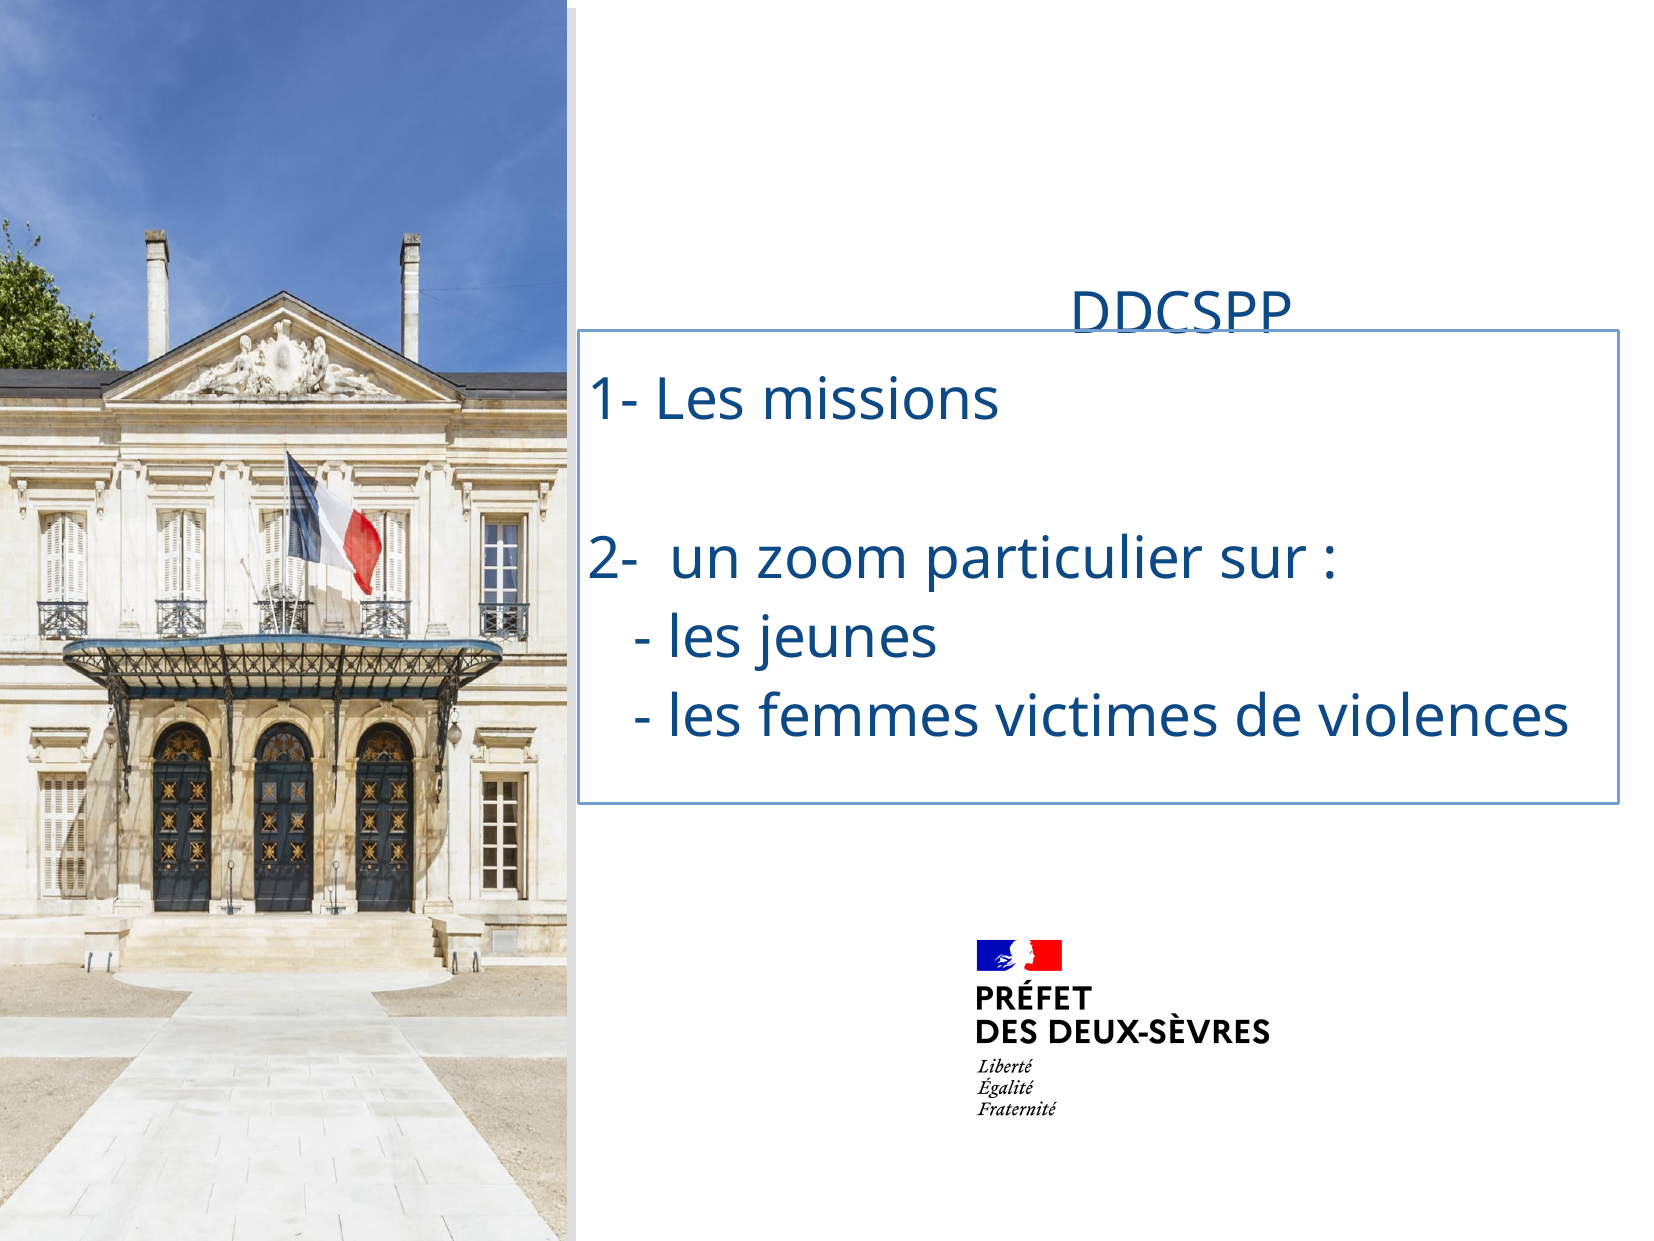

DDCSPP
		1- Les missions
		2- un zoom particulier sur :
		 - les jeunes
		 - les femmes victimes de violences